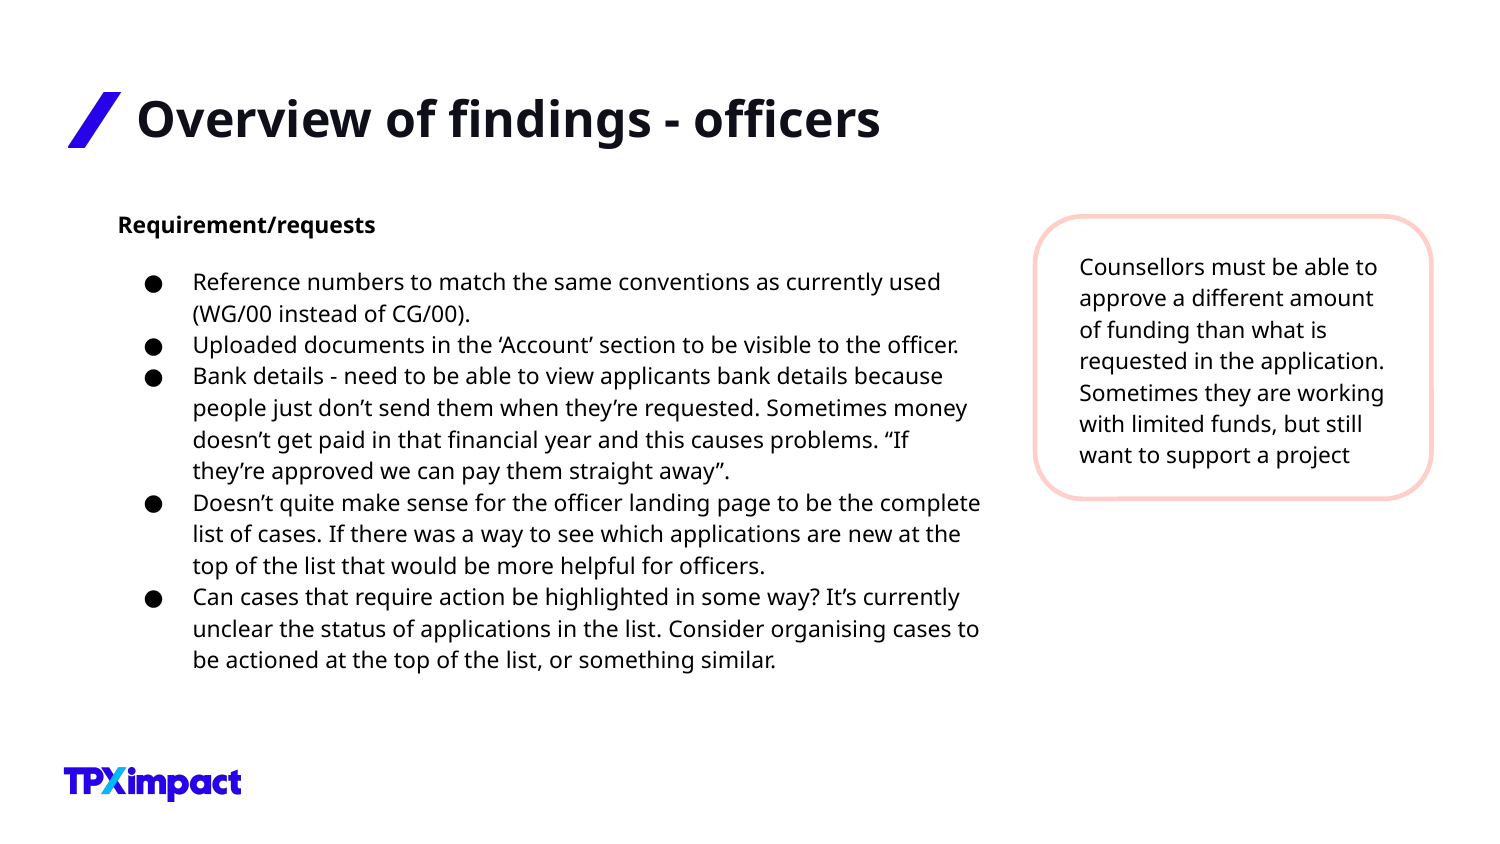

# Overview of findings - officers
Requirement/requests
Reference numbers to match the same conventions as currently used (WG/00 instead of CG/00).
Uploaded documents in the ‘Account’ section to be visible to the officer.
Bank details - need to be able to view applicants bank details because people just don’t send them when they’re requested. Sometimes money doesn’t get paid in that financial year and this causes problems. “If they’re approved we can pay them straight away”.
Doesn’t quite make sense for the officer landing page to be the complete list of cases. If there was a way to see which applications are new at the top of the list that would be more helpful for officers.
Can cases that require action be highlighted in some way? It’s currently unclear the status of applications in the list. Consider organising cases to be actioned at the top of the list, or something similar.
Counsellors must be able to approve a different amount of funding than what is requested in the application. Sometimes they are working with limited funds, but still want to support a project